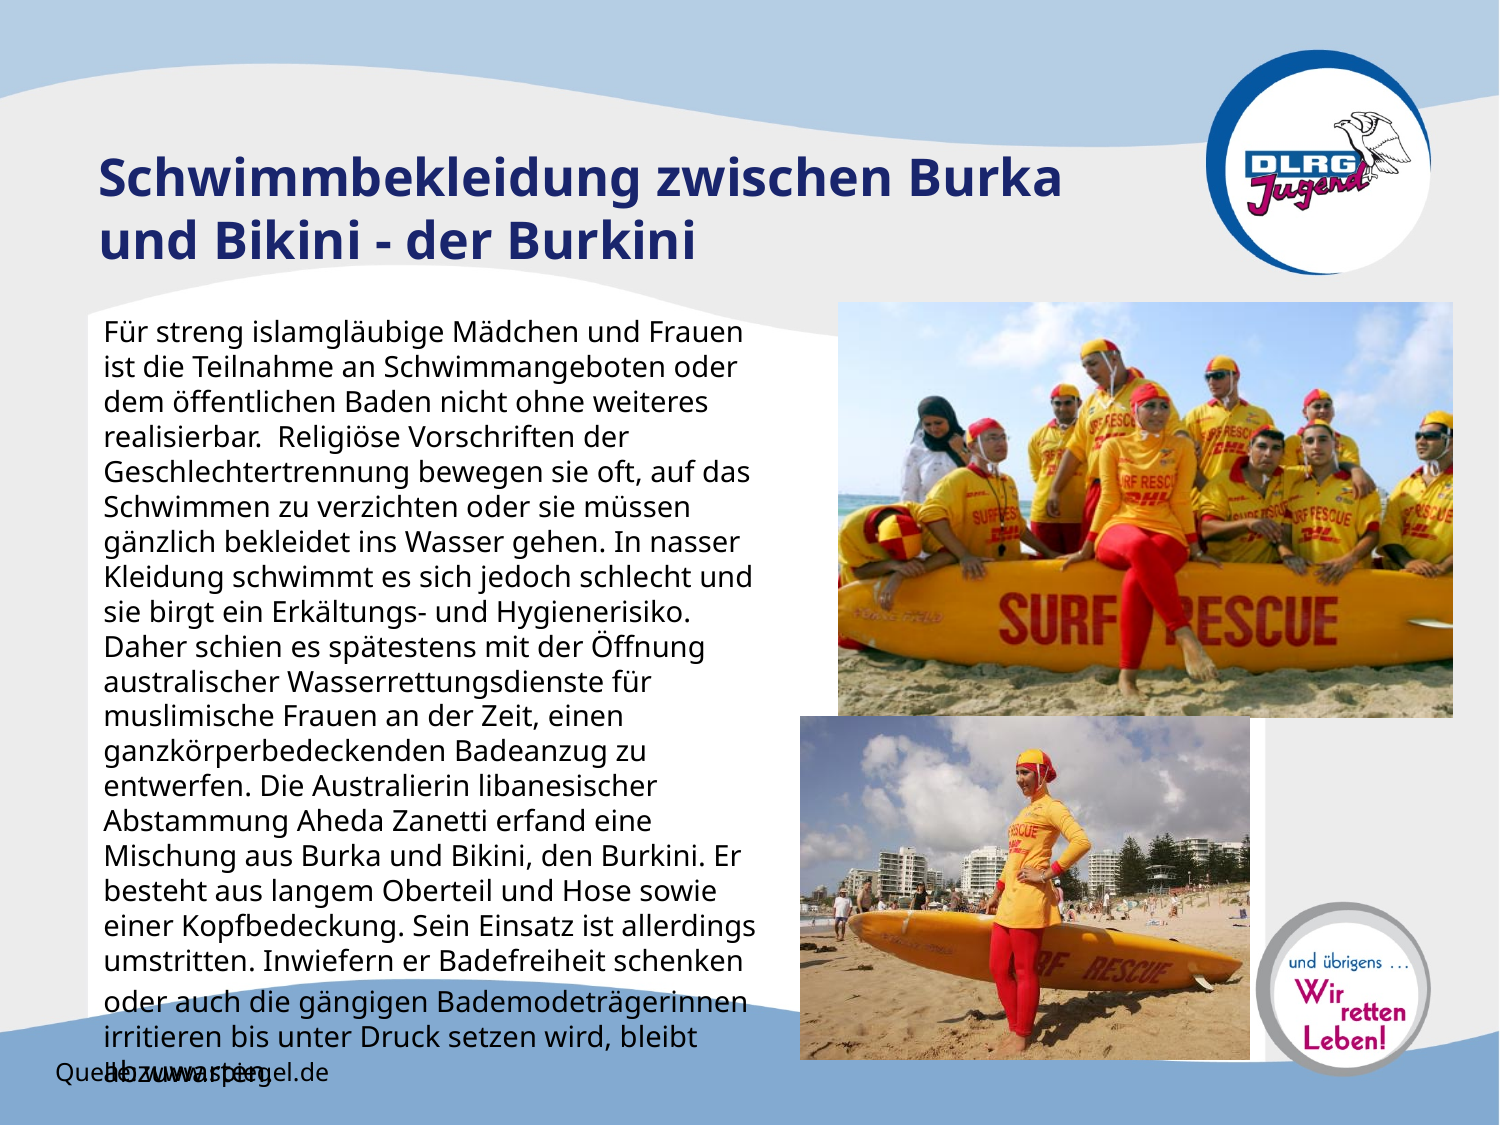

# Schwimmbekleidung zwischen Burka und Bikini - der Burkini
Für streng islamgläubige Mädchen und Frauen ist die Teilnahme an Schwimmangeboten oder dem öffentlichen Baden nicht ohne weiteres realisierbar. Religiöse Vorschriften der Geschlechtertrennung bewegen sie oft, auf das Schwimmen zu verzichten oder sie müssen gänzlich bekleidet ins Wasser gehen. In nasser Kleidung schwimmt es sich jedoch schlecht und sie birgt ein Erkältungs- und Hygienerisiko. Daher schien es spätestens mit der Öffnung australischer Wasserrettungsdienste für muslimische Frauen an der Zeit, einen ganzkörperbedeckenden Badeanzug zu entwerfen. Die Australierin libanesischer Abstammung Aheda Zanetti erfand eine Mischung aus Burka und Bikini, den Burkini. Er besteht aus langem Oberteil und Hose sowie einer Kopfbedeckung. Sein Einsatz ist allerdings umstritten. Inwiefern er Badefreiheit schenken
oder auch die gängigen Bademodeträgerinnen irritieren bis unter Druck setzen wird, bleibt abzuwarten.
Quelle: www.spiegel.de